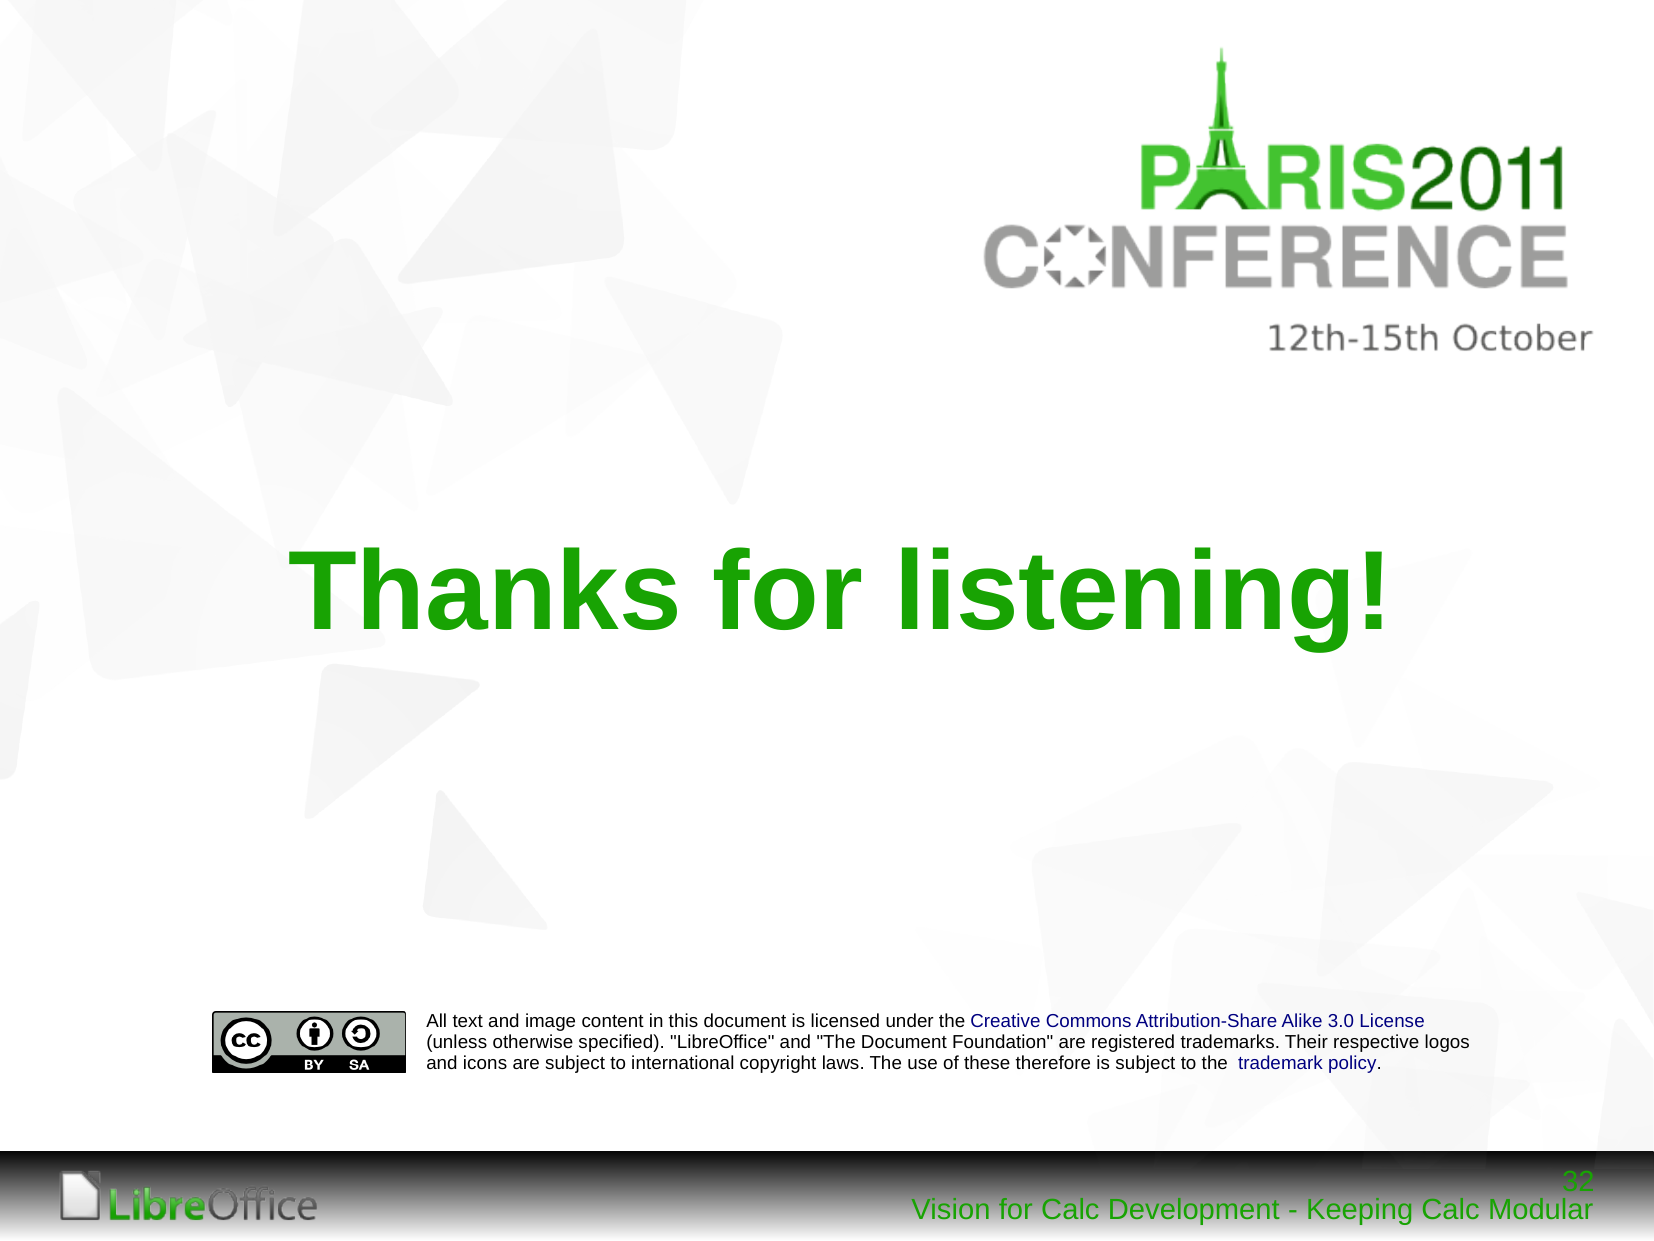

# Thanks for listening!
32
Vision for Calc Development - Keeping Calc Modular